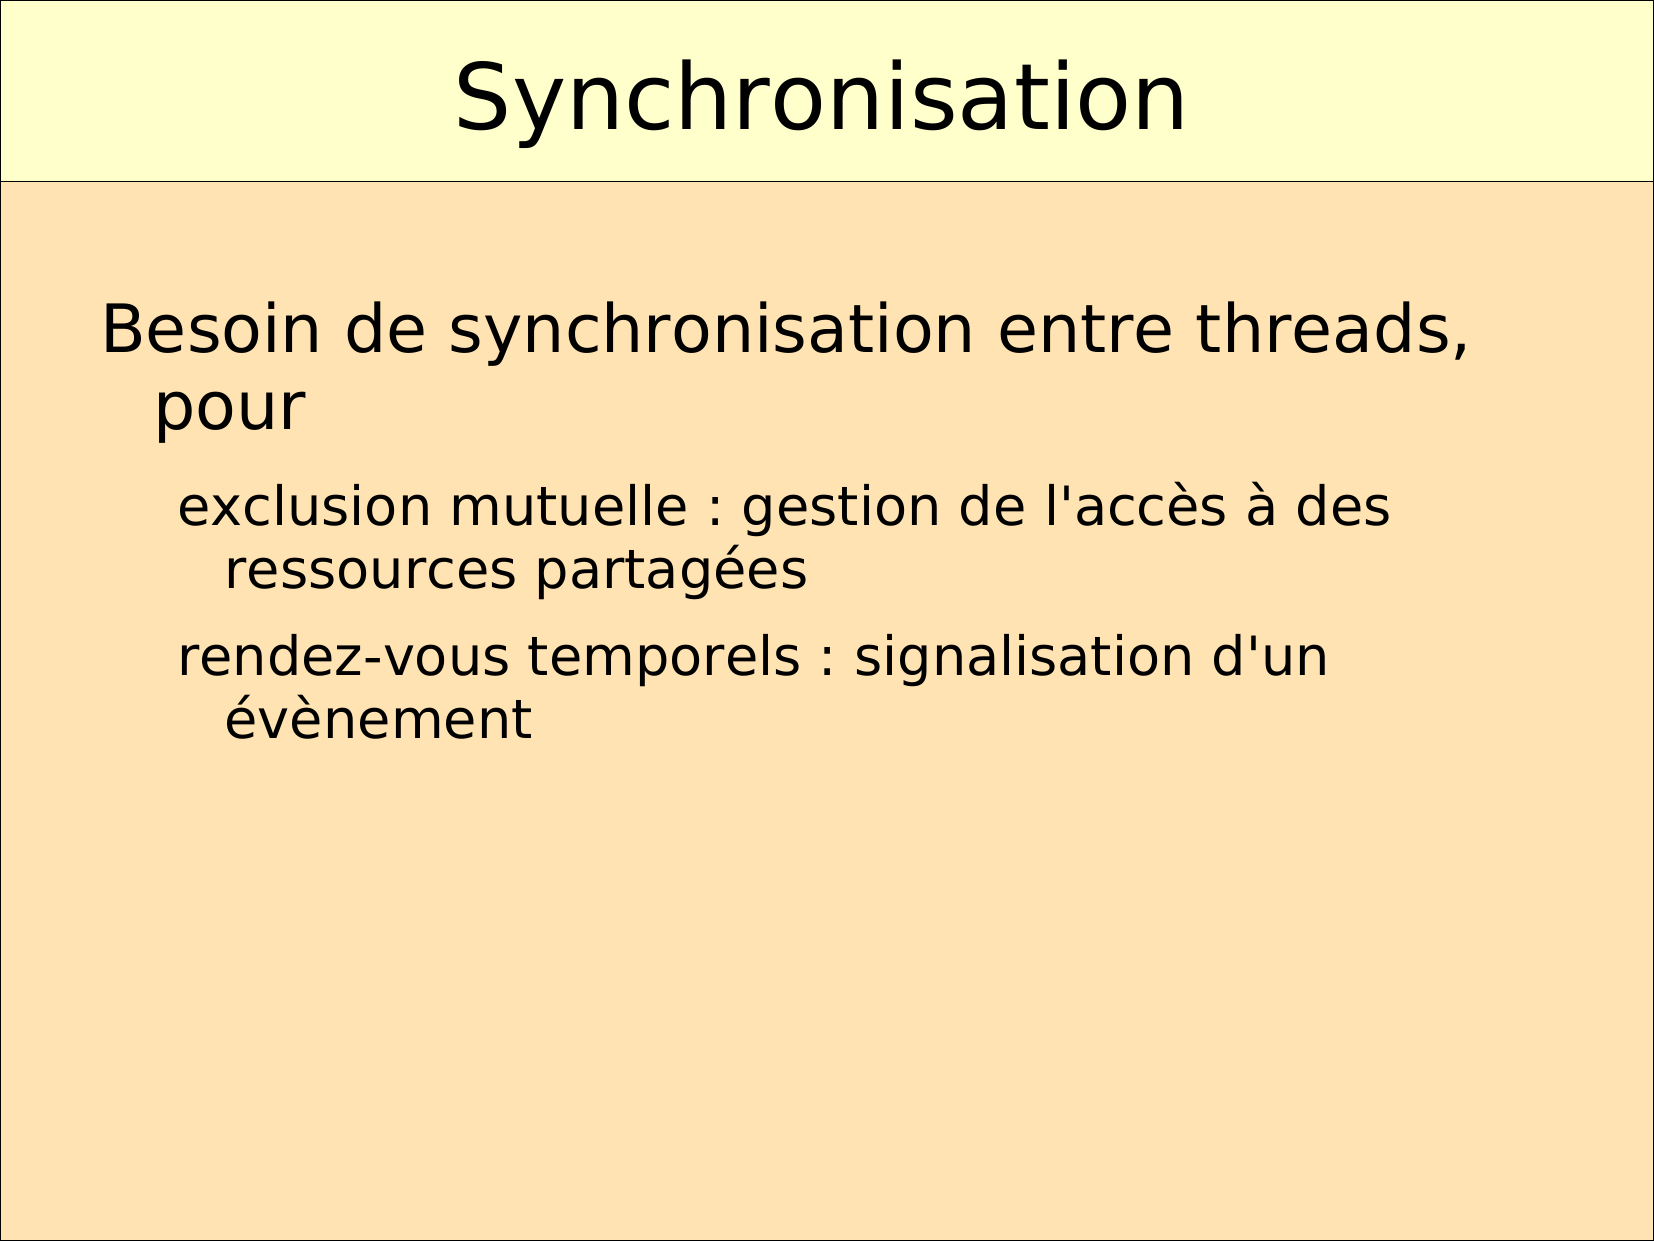

# Synchronisation
Besoin de synchronisation entre threads, pour
exclusion mutuelle : gestion de l'accès à des ressources partagées
rendez-vous temporels : signalisation d'un évènement